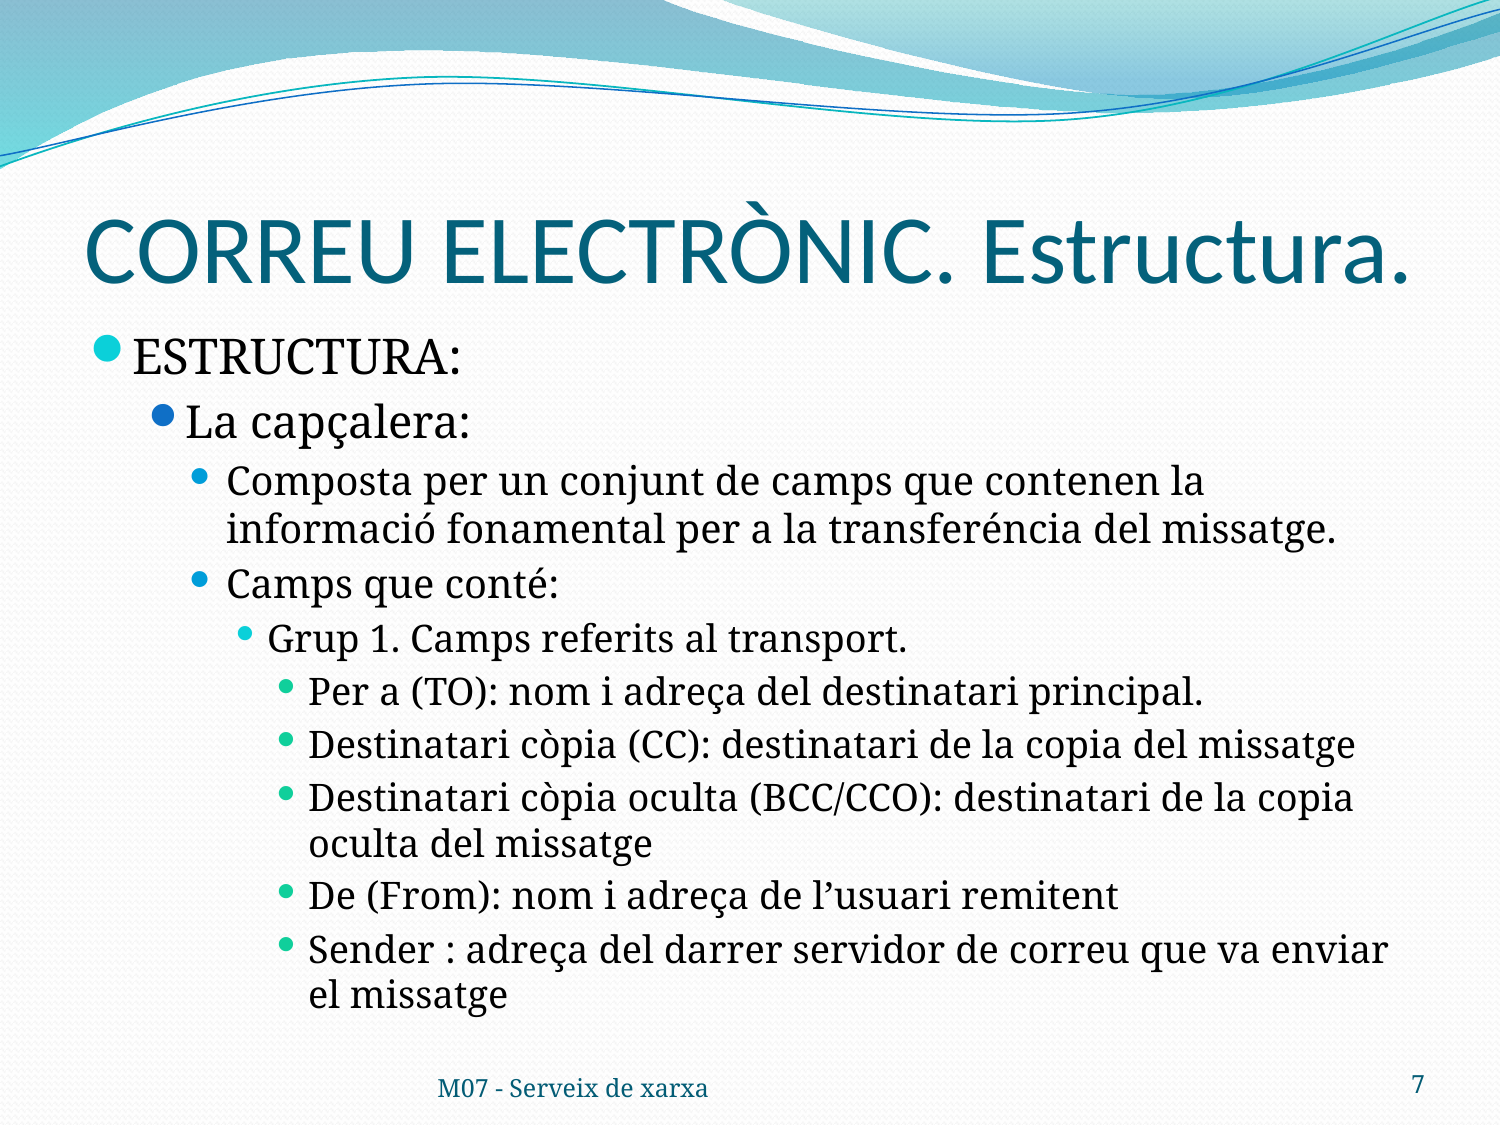

# CORREU ELECTRÒNIC. Estructura.
ESTRUCTURA:
La capçalera:
Composta per un conjunt de camps que contenen la informació fonamental per a la transferéncia del missatge.
Camps que conté:
Grup 1. Camps referits al transport.
Per a (TO): nom i adreça del destinatari principal.
Destinatari còpia (CC): destinatari de la copia del missatge
Destinatari còpia oculta (BCC/CCO): destinatari de la copia oculta del missatge
De (From): nom i adreça de l’usuari remitent
Sender : adreça del darrer servidor de correu que va enviar el missatge
M07 - Serveix de xarxa